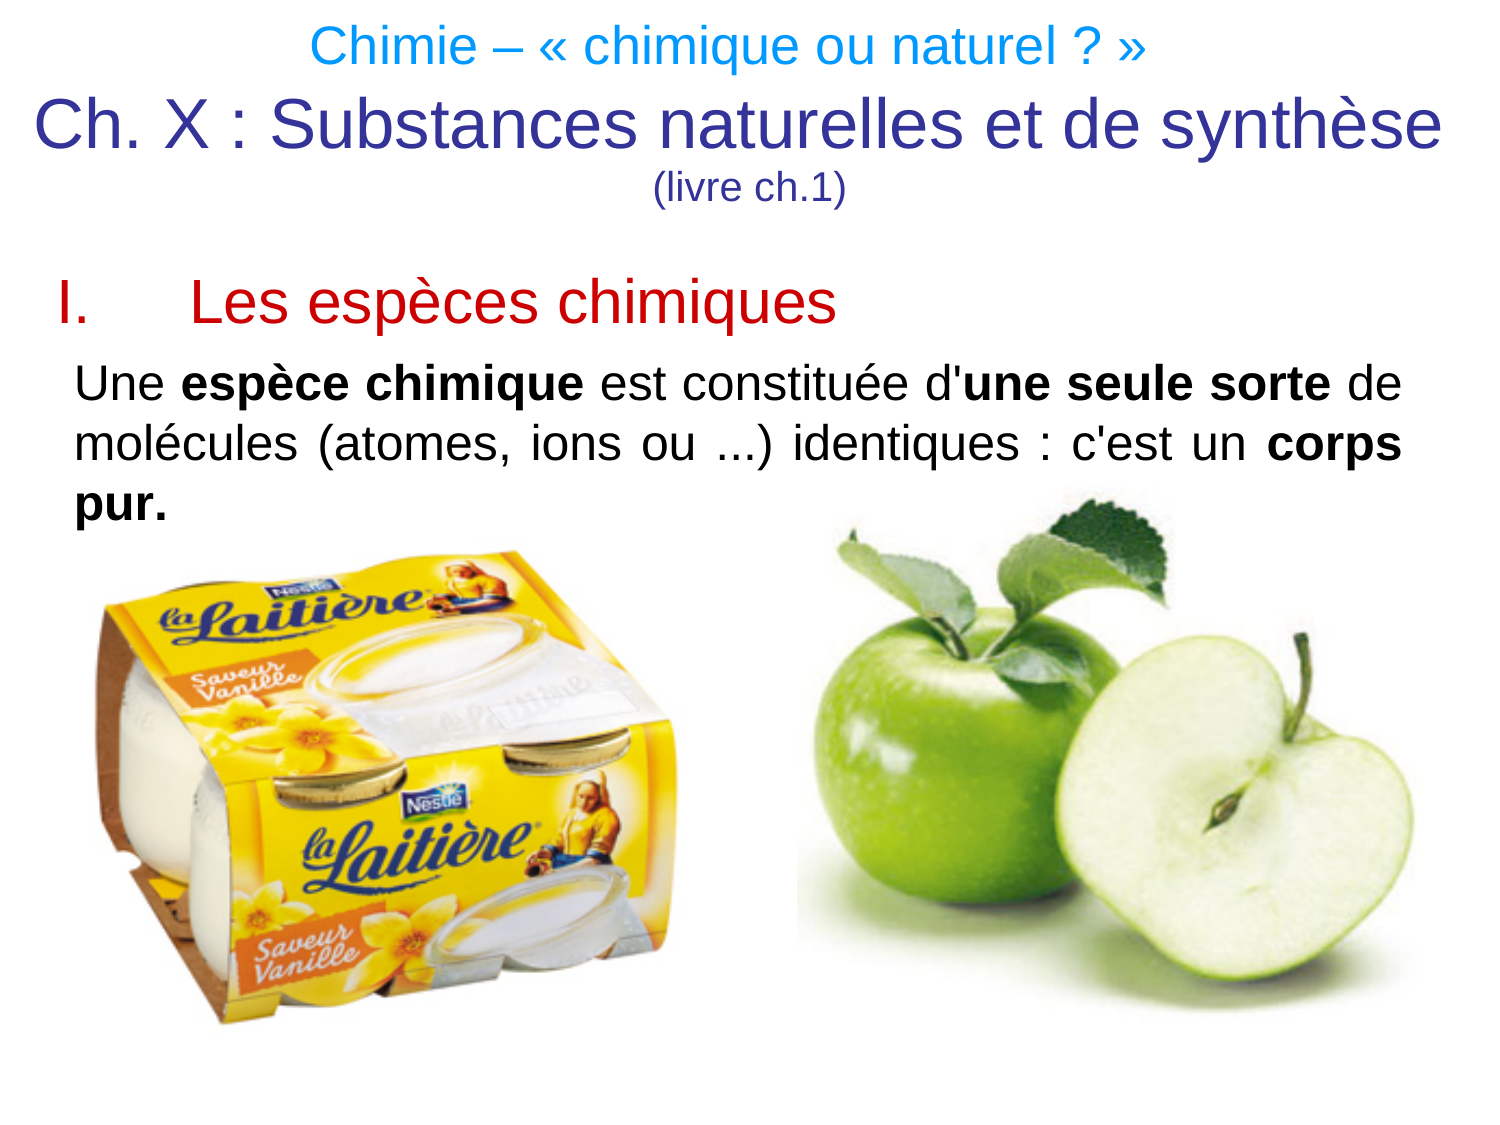

# Chimie – « chimique ou naturel ? » Ch. X : Substances naturelles et de synthèse (livre ch.1)
I.	Les espèces chimiques
Une espèce chimique est constituée d'une seule sorte de molécules (atomes, ions ou ...) identiques : c'est un corps pur.